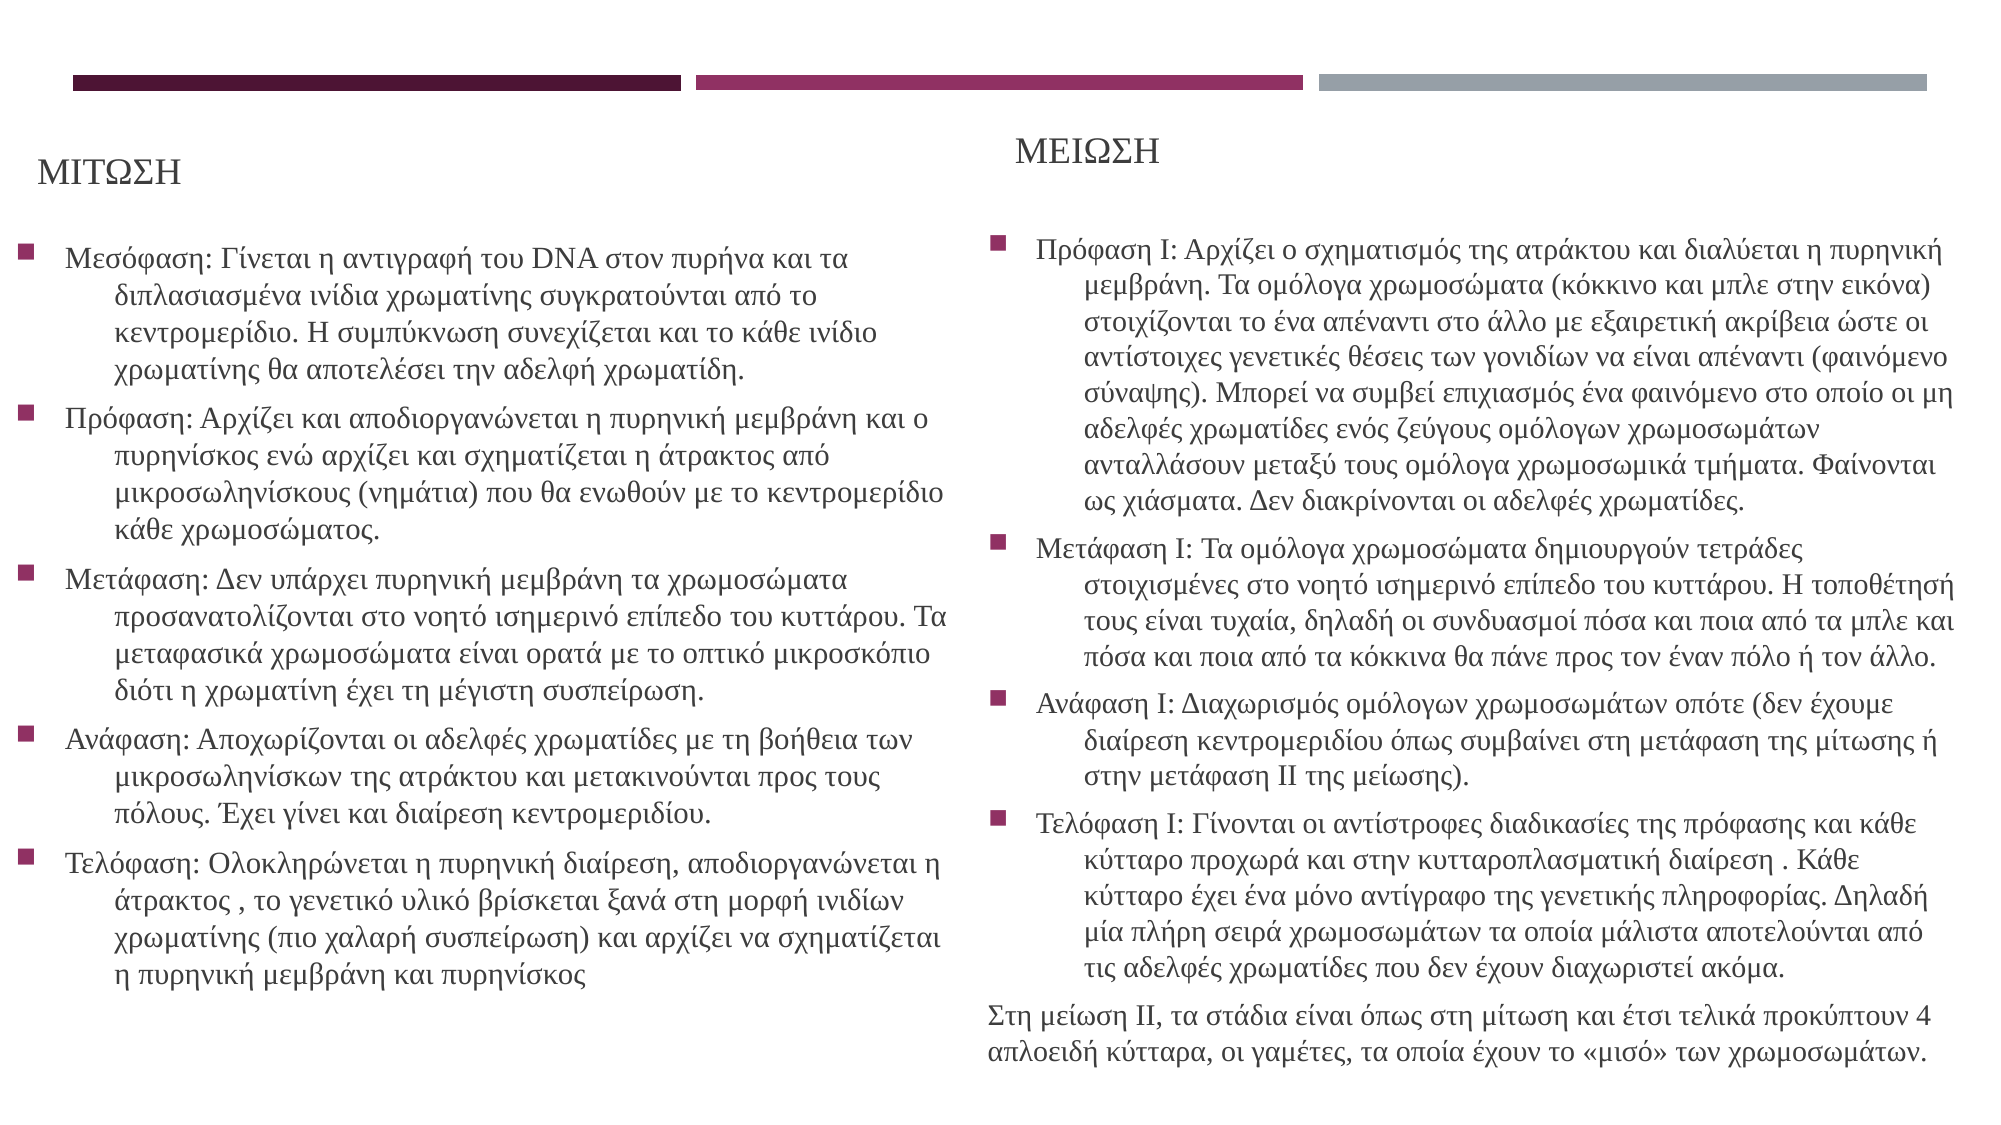

ΜΕΙΩΣΗ
# ΜΙΤΩΣΗ
Πρόφαση Ι: Αρχίζει ο σχηματισμός της ατράκτου και διαλύεται η πυρηνική μεμβράνη. Τα ομόλογα χρωμοσώματα (κόκκινο και μπλε στην εικόνα) στοιχίζονται το ένα απέναντι στο άλλο με εξαιρετική ακρίβεια ώστε οι αντίστοιχες γενετικές θέσεις των γονιδίων να είναι απέναντι (φαινόμενο σύναψης). Μπορεί να συμβεί επιχιασμός ένα φαινόμενο στο οποίο οι μη αδελφές χρωματίδες ενός ζεύγους ομόλογων χρωμοσωμάτων ανταλλάσουν μεταξύ τους ομόλογα χρωμοσωμικά τμήματα. Φαίνονται ως χιάσματα. Δεν διακρίνονται οι αδελφές χρωματίδες.
Μετάφαση Ι: Τα ομόλογα χρωμοσώματα δημιουργούν τετράδες στοιχισμένες στο νοητό ισημερινό επίπεδο του κυττάρου. Η τοποθέτησή τους είναι τυχαία, δηλαδή οι συνδυασμοί πόσα και ποια από τα μπλε και πόσα και ποια από τα κόκκινα θα πάνε προς τον έναν πόλο ή τον άλλο.
Ανάφαση Ι: Διαχωρισμός ομόλογων χρωμοσωμάτων οπότε (δεν έχουμε διαίρεση κεντρομεριδίου όπως συμβαίνει στη μετάφαση της μίτωσης ή στην μετάφαση ΙΙ της μείωσης).
Τελόφαση Ι: Γίνονται οι αντίστροφες διαδικασίες της πρόφασης και κάθε κύτταρο προχωρά και στην κυτταροπλασματική διαίρεση . Κάθε κύτταρο έχει ένα μόνο αντίγραφο της γενετικής πληροφορίας. Δηλαδή μία πλήρη σειρά χρωμοσωμάτων τα οποία μάλιστα αποτελούνται από τις αδελφές χρωματίδες που δεν έχουν διαχωριστεί ακόμα.
Στη μείωση II, τα στάδια είναι όπως στη μίτωση και έτσι τελικά προκύπτουν 4 απλοειδή κύτταρα, οι γαμέτες, τα οποία έχουν το «μισό» των χρωμοσωμάτων.
Μεσόφαση: Γίνεται η αντιγραφή του DNA στον πυρήνα και τα διπλασιασμένα ινίδια χρωματίνης συγκρατούνται από το κεντρομερίδιο. Η συμπύκνωση συνεχίζεται και το κάθε ινίδιο χρωματίνης θα αποτελέσει την αδελφή χρωματίδη.
Πρόφαση: Αρχίζει και αποδιοργανώνεται η πυρηνική μεμβράνη και ο πυρηνίσκος ενώ αρχίζει και σχηματίζεται η άτρακτος από μικροσωληνίσκους (νημάτια) που θα ενωθούν με το κεντρομερίδιο κάθε χρωμοσώματος.
Μετάφαση: Δεν υπάρχει πυρηνική μεμβράνη τα χρωμοσώματα προσανατολίζονται στο νοητό ισημερινό επίπεδο του κυττάρου. Τα μεταφασικά χρωμοσώματα είναι ορατά με το οπτικό μικροσκόπιο διότι η χρωματίνη έχει τη μέγιστη συσπείρωση.
Ανάφαση: Αποχωρίζονται οι αδελφές χρωματίδες με τη βοήθεια των μικροσωληνίσκων της ατράκτου και μετακινούνται προς τους πόλους. Έχει γίνει και διαίρεση κεντρομεριδίου.
Τελόφαση: Ολοκληρώνεται η πυρηνική διαίρεση, αποδιοργανώνεται η άτρακτος , το γενετικό υλικό βρίσκεται ξανά στη μορφή ινιδίων χρωματίνης (πιο χαλαρή συσπείρωση) και αρχίζει να σχηματίζεται η πυρηνική μεμβράνη και πυρηνίσκος